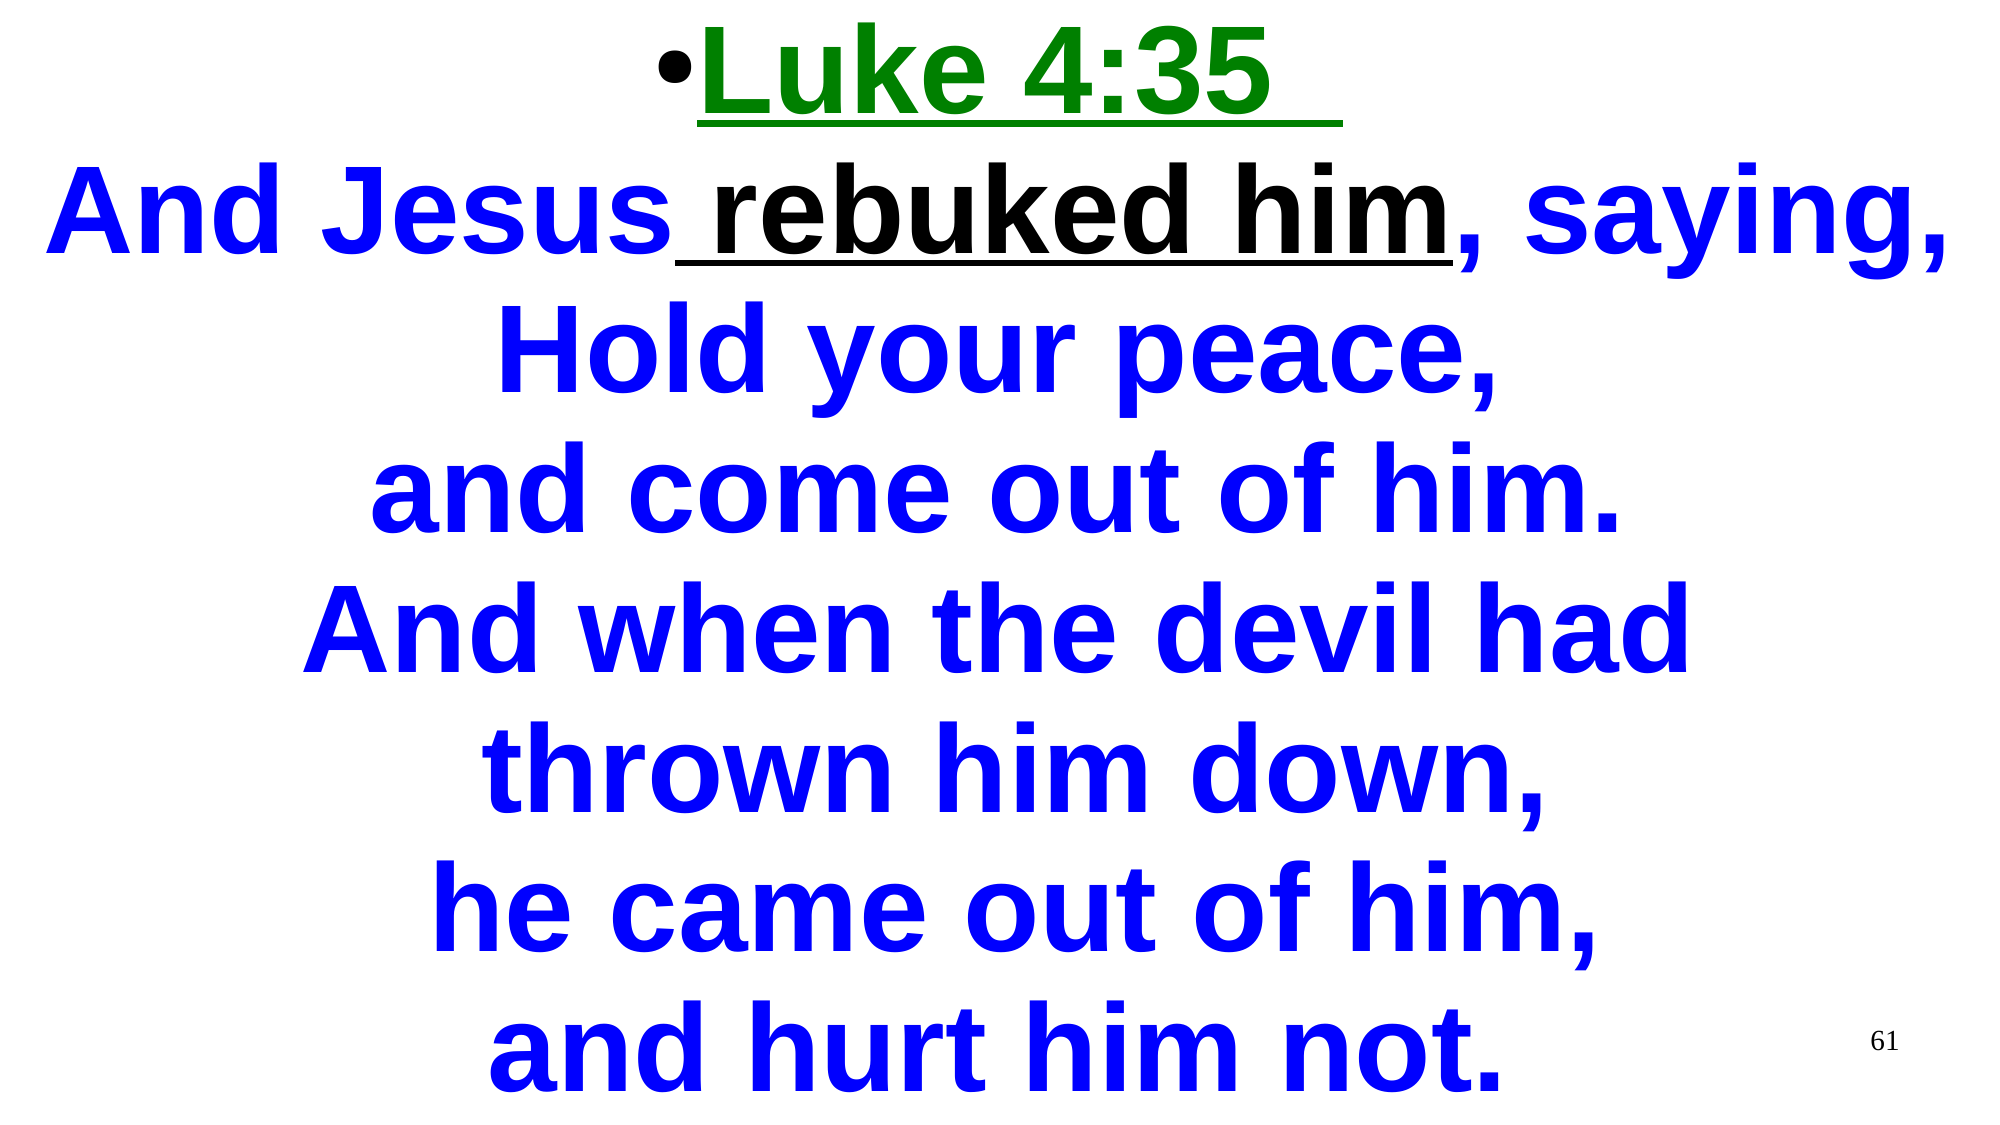

# Luke 4:35  And Jesus rebuked him, saying, Hold your peace, and come out of him. And when the devil had thrown him down, he came out of him, and hurt him not.
61